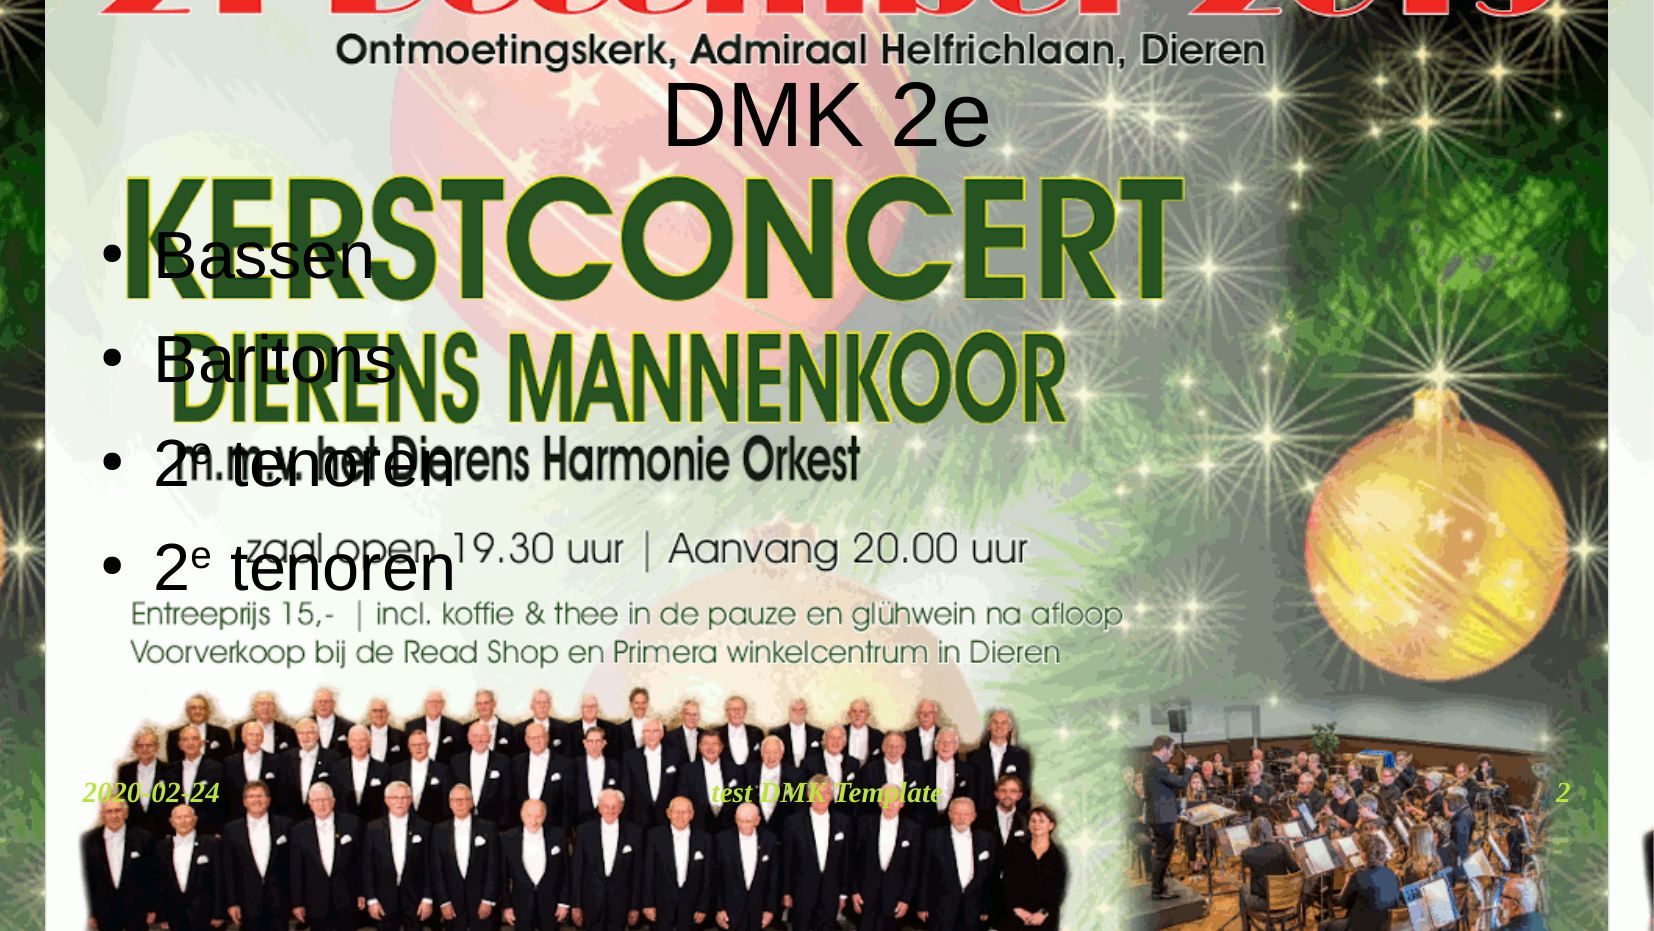

# DMK 2e
Bassen
Baritons
2e tenoren
2e tenoren
2020-02-24
test DMK Template
2